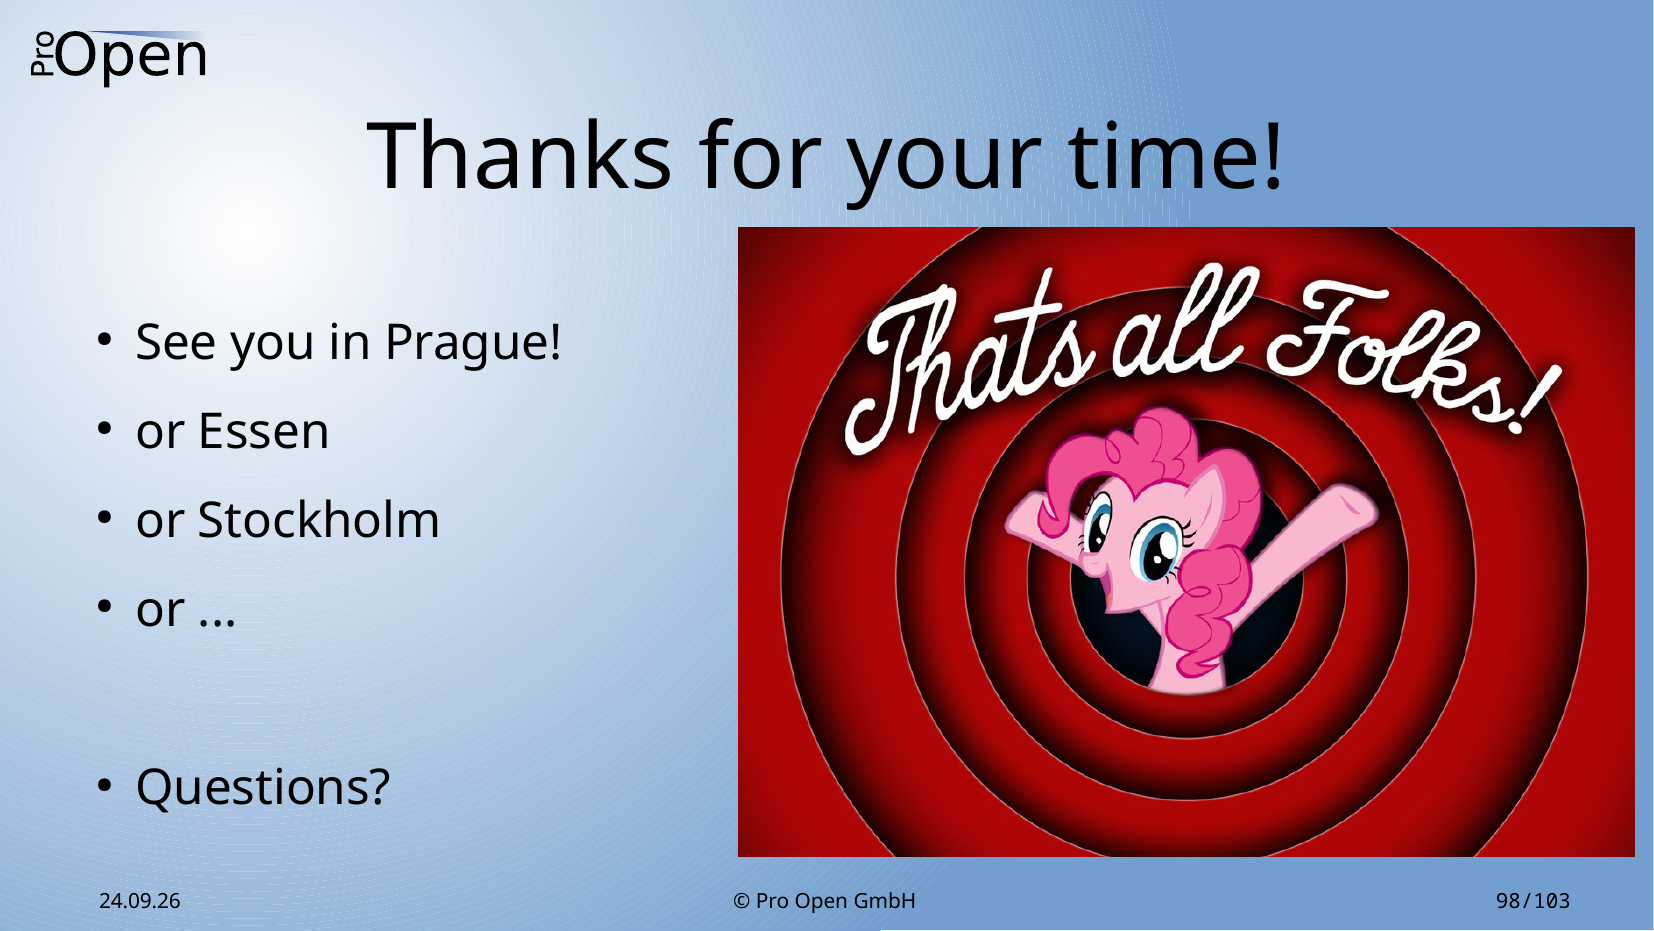

# Thanks for your time!
See you in Prague!
or Essen
or Stockholm
or ...
Questions?
© Pro Open GmbH
98